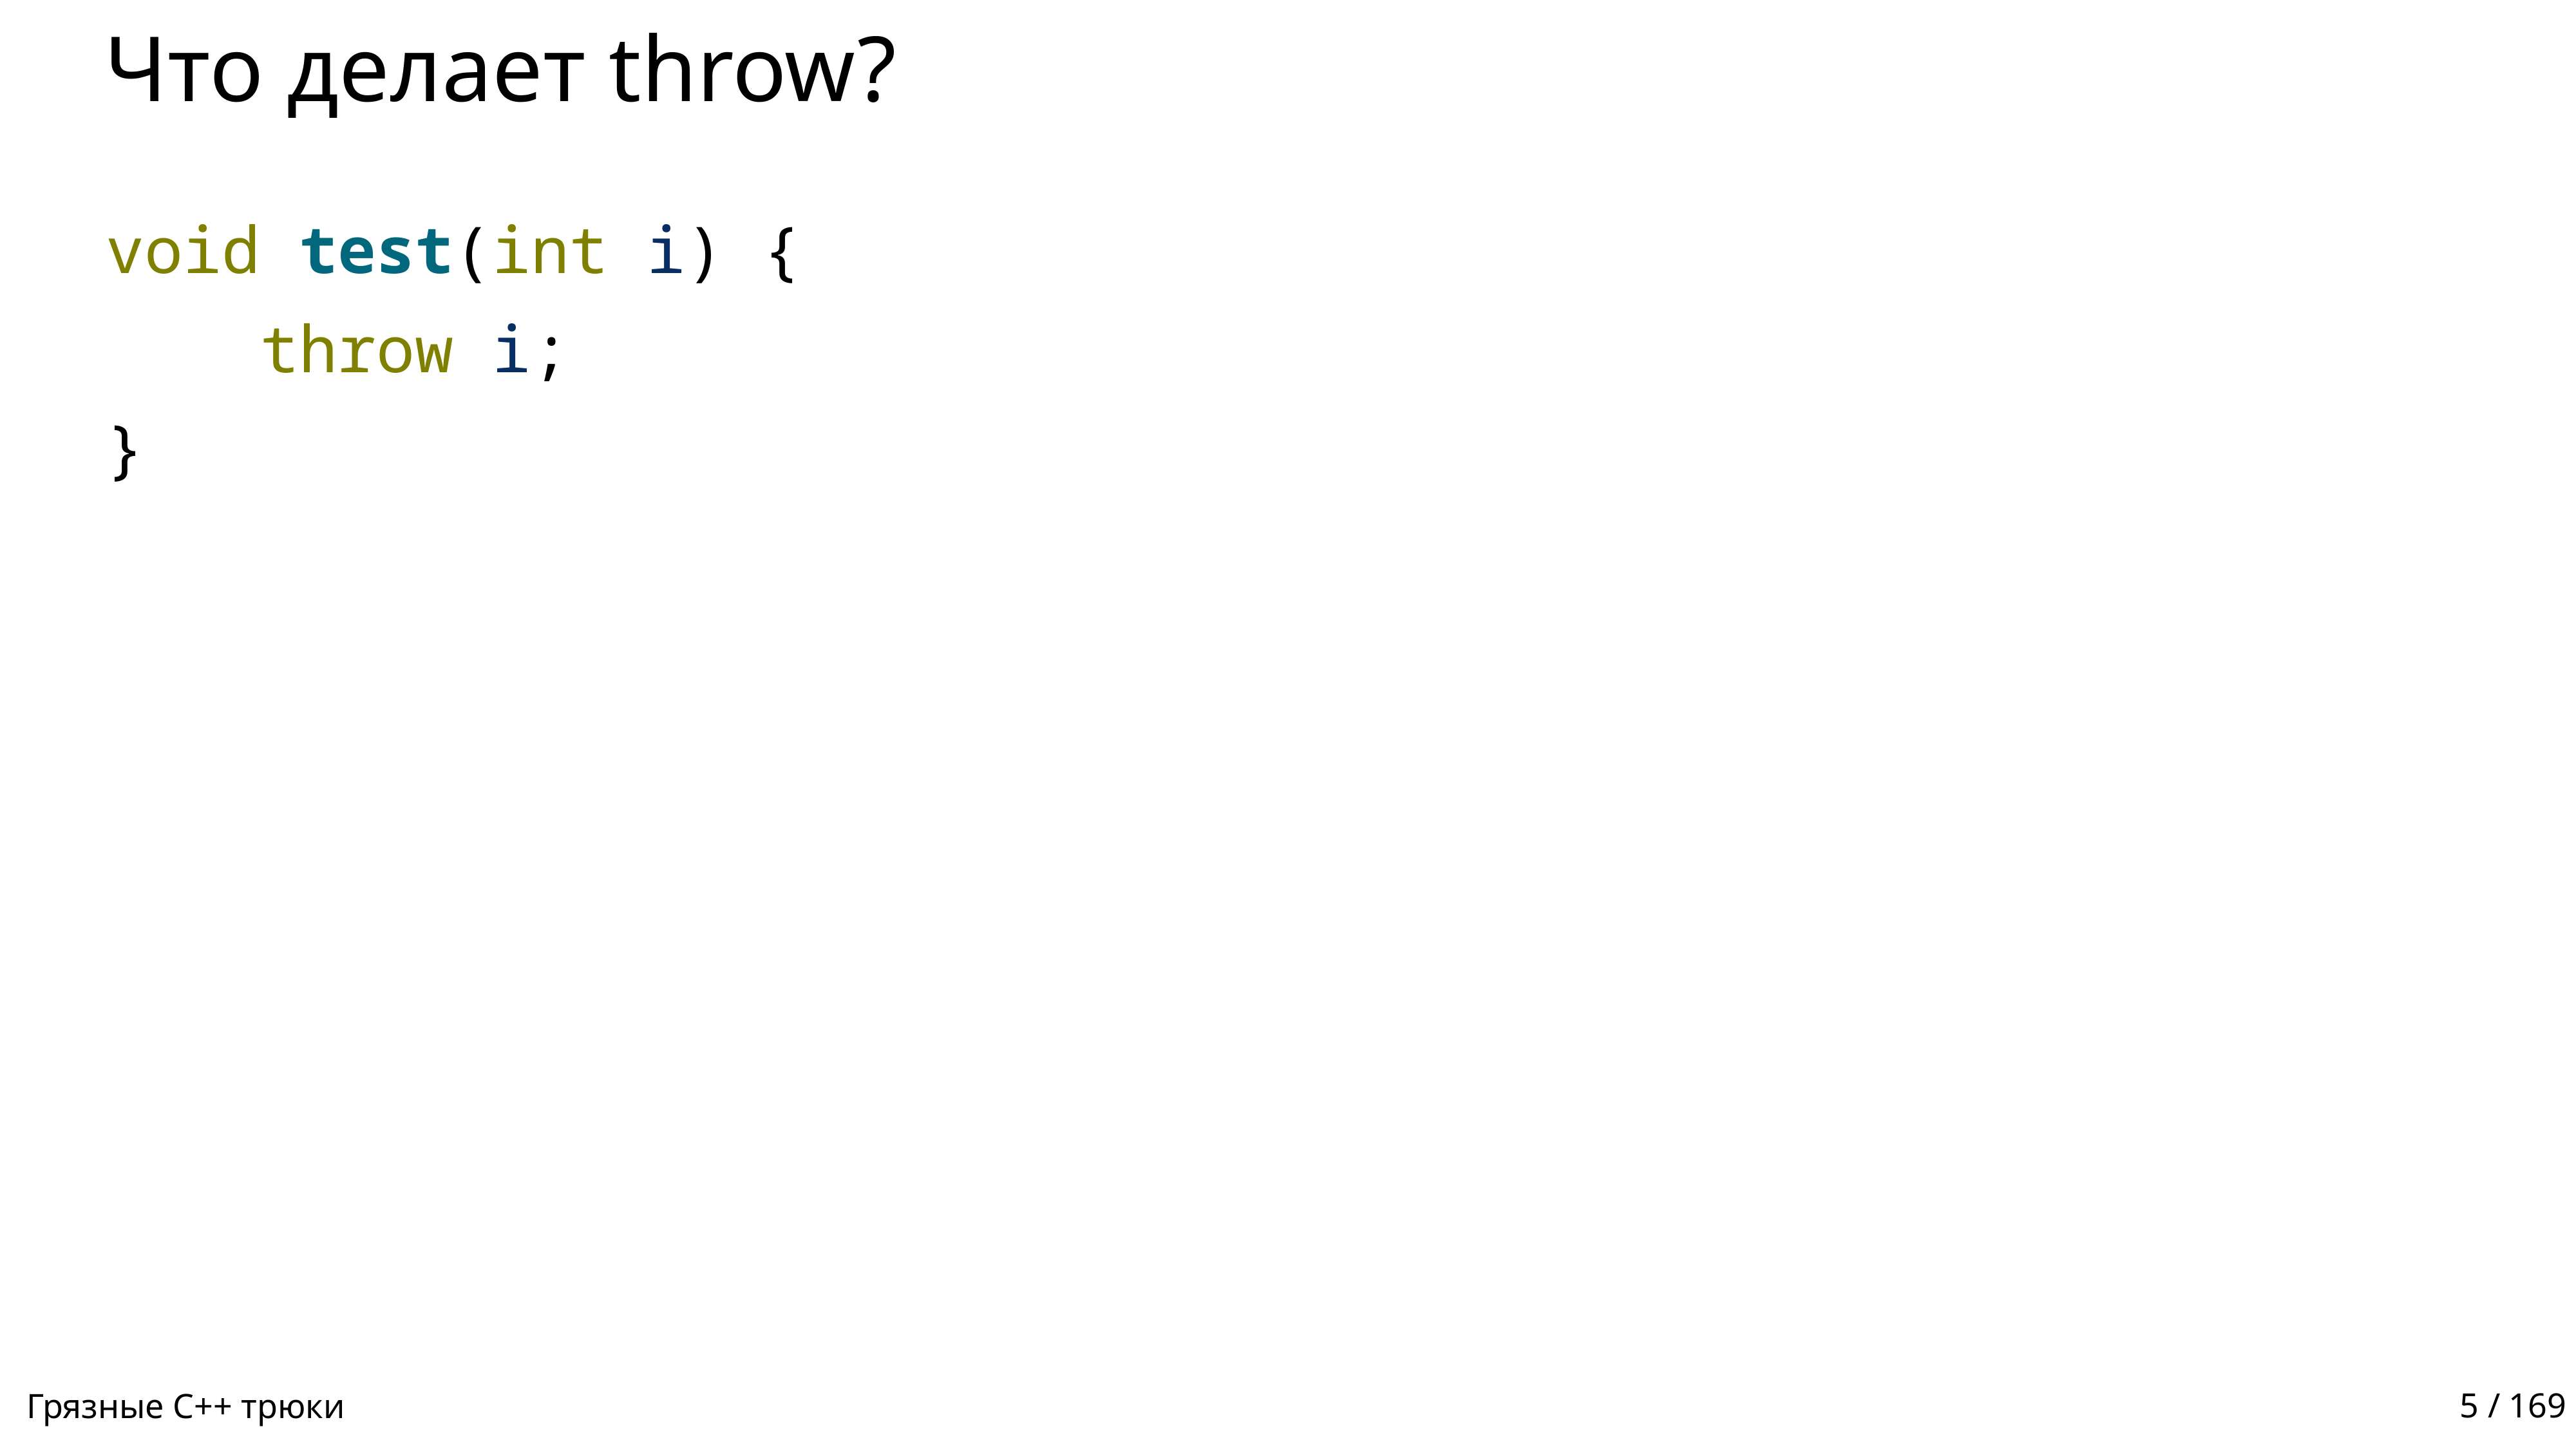

Что делает throw?
# void test(int i) {
 throw i;
}
Грязные C++ трюки